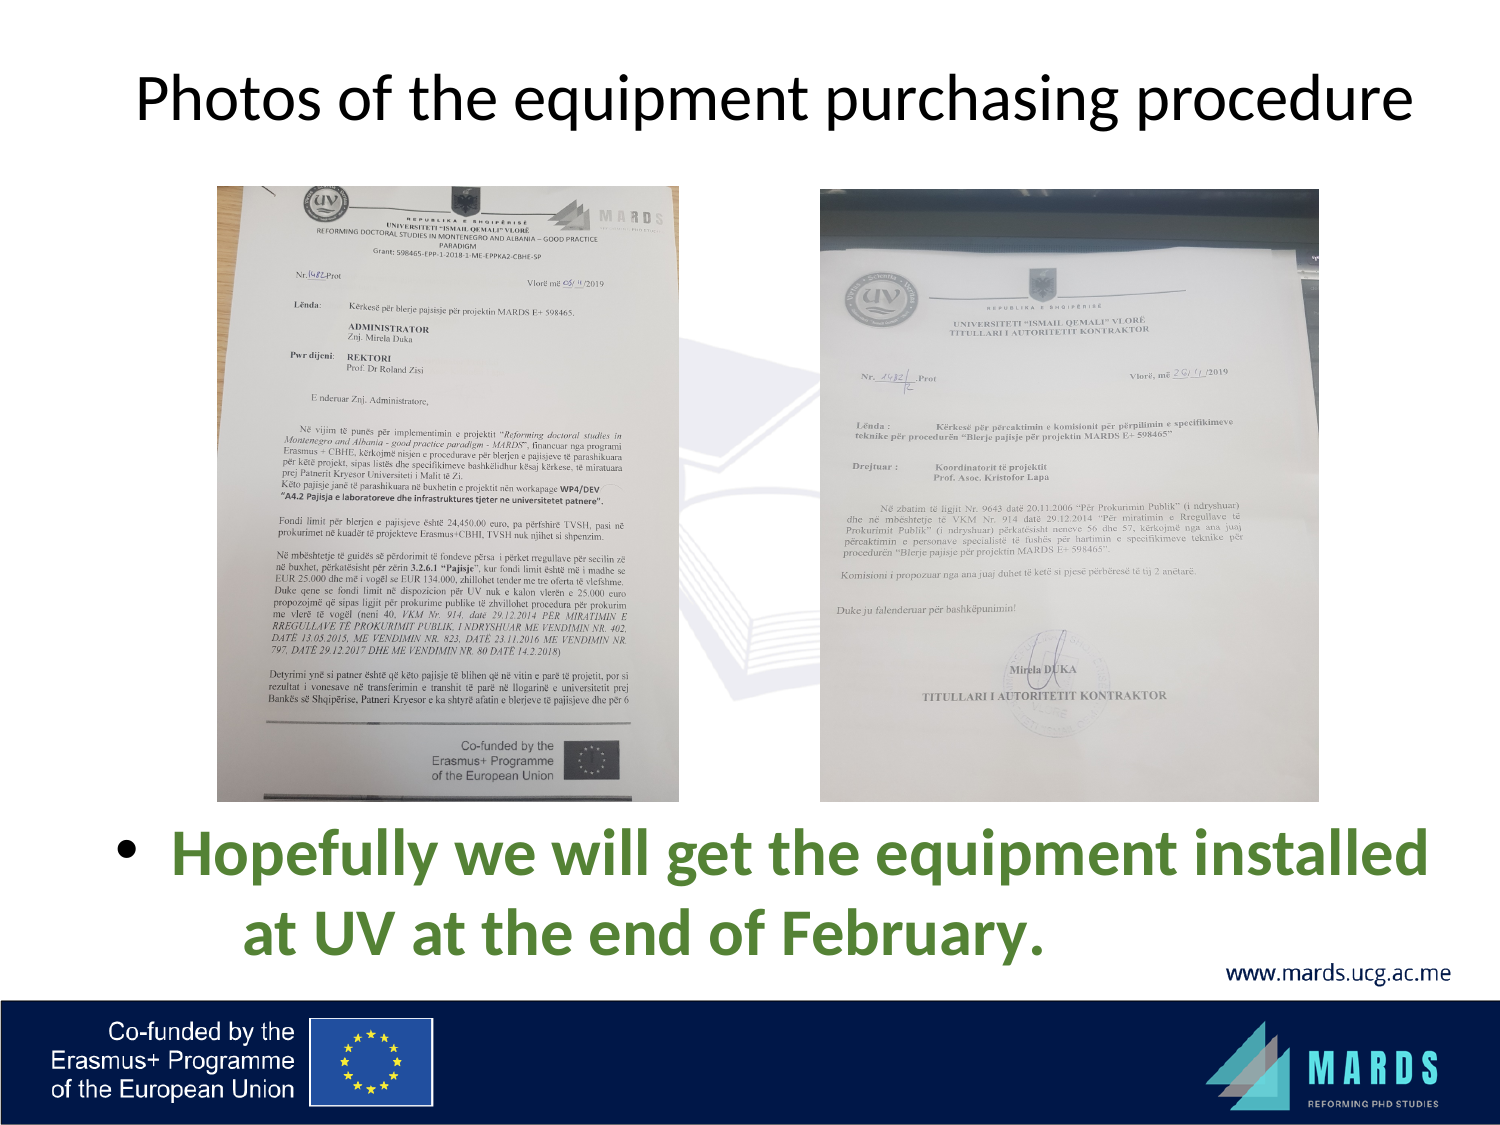

# Photos of the equipment purchasing procedure
Hopefully we will get the equipment installed at UV at the end of February.